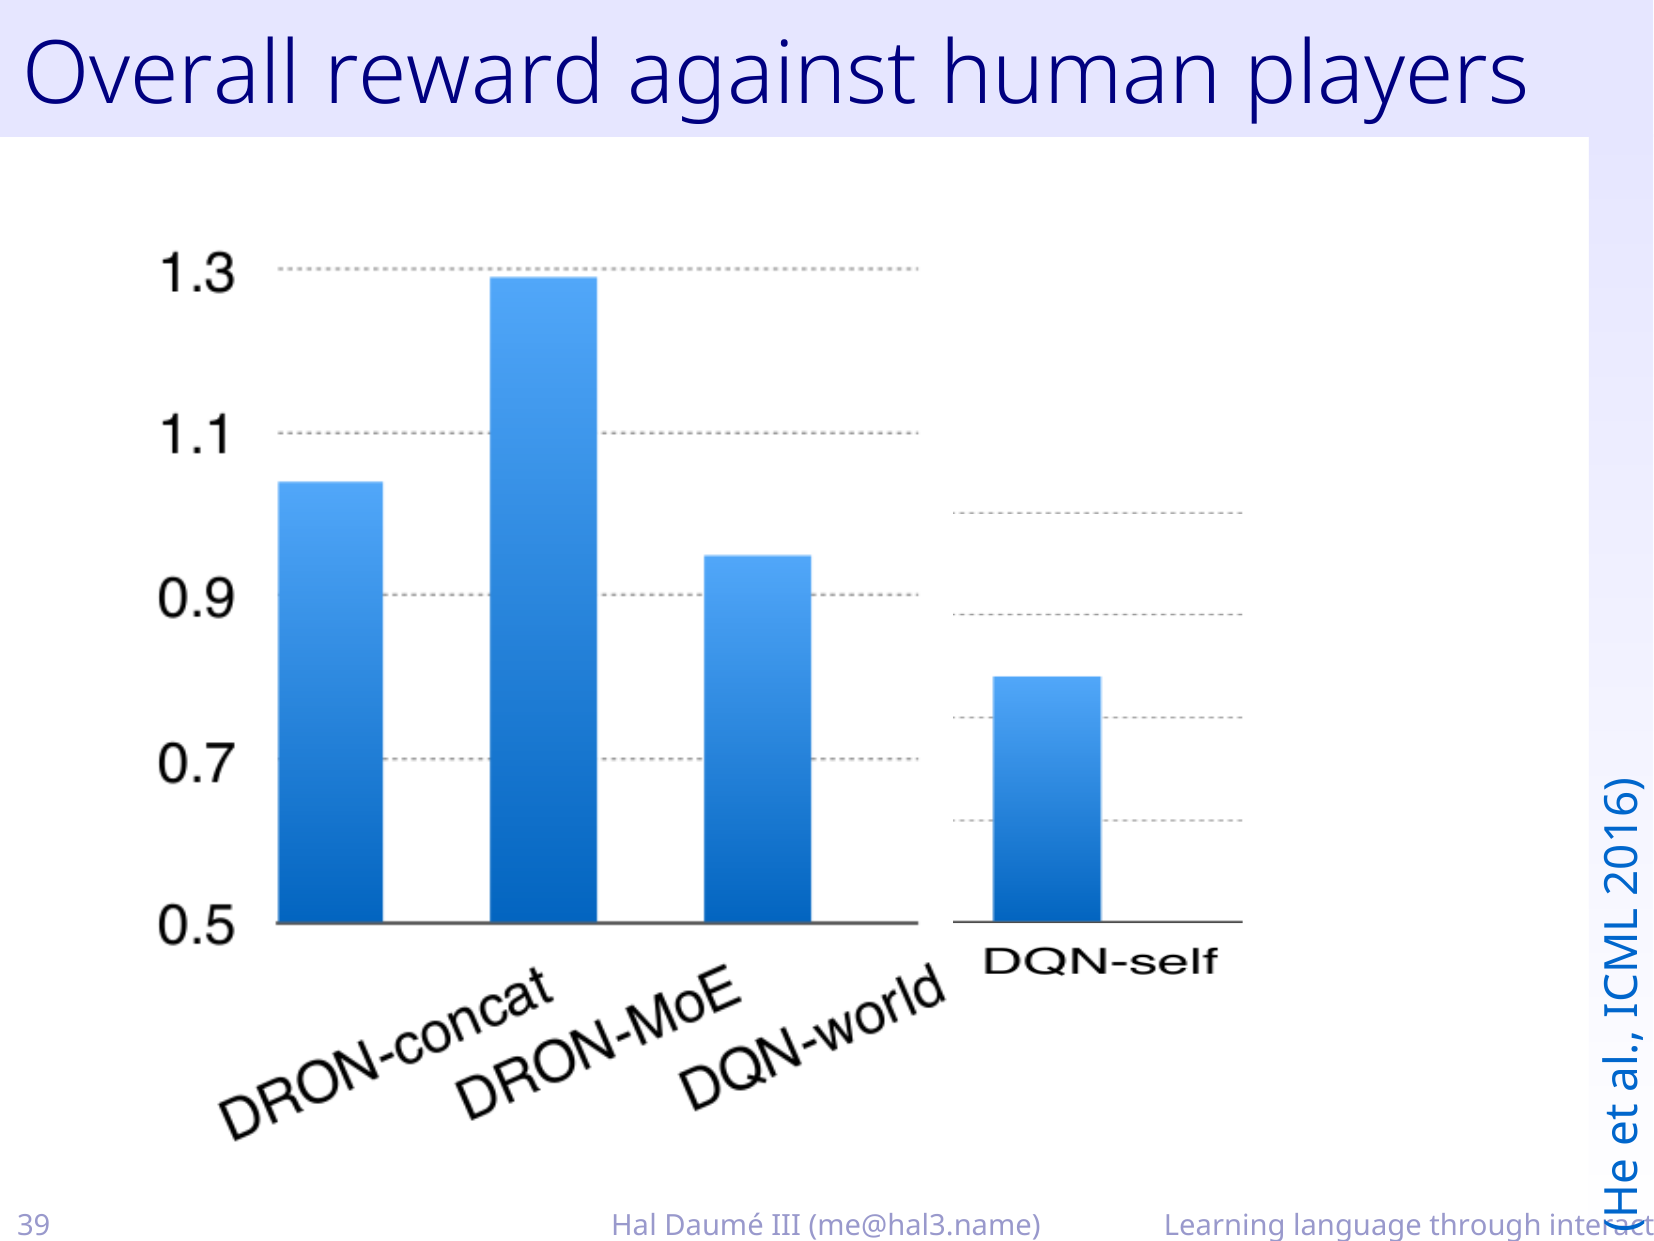

# Overall reward against human players
(He et al., ICML 2016)